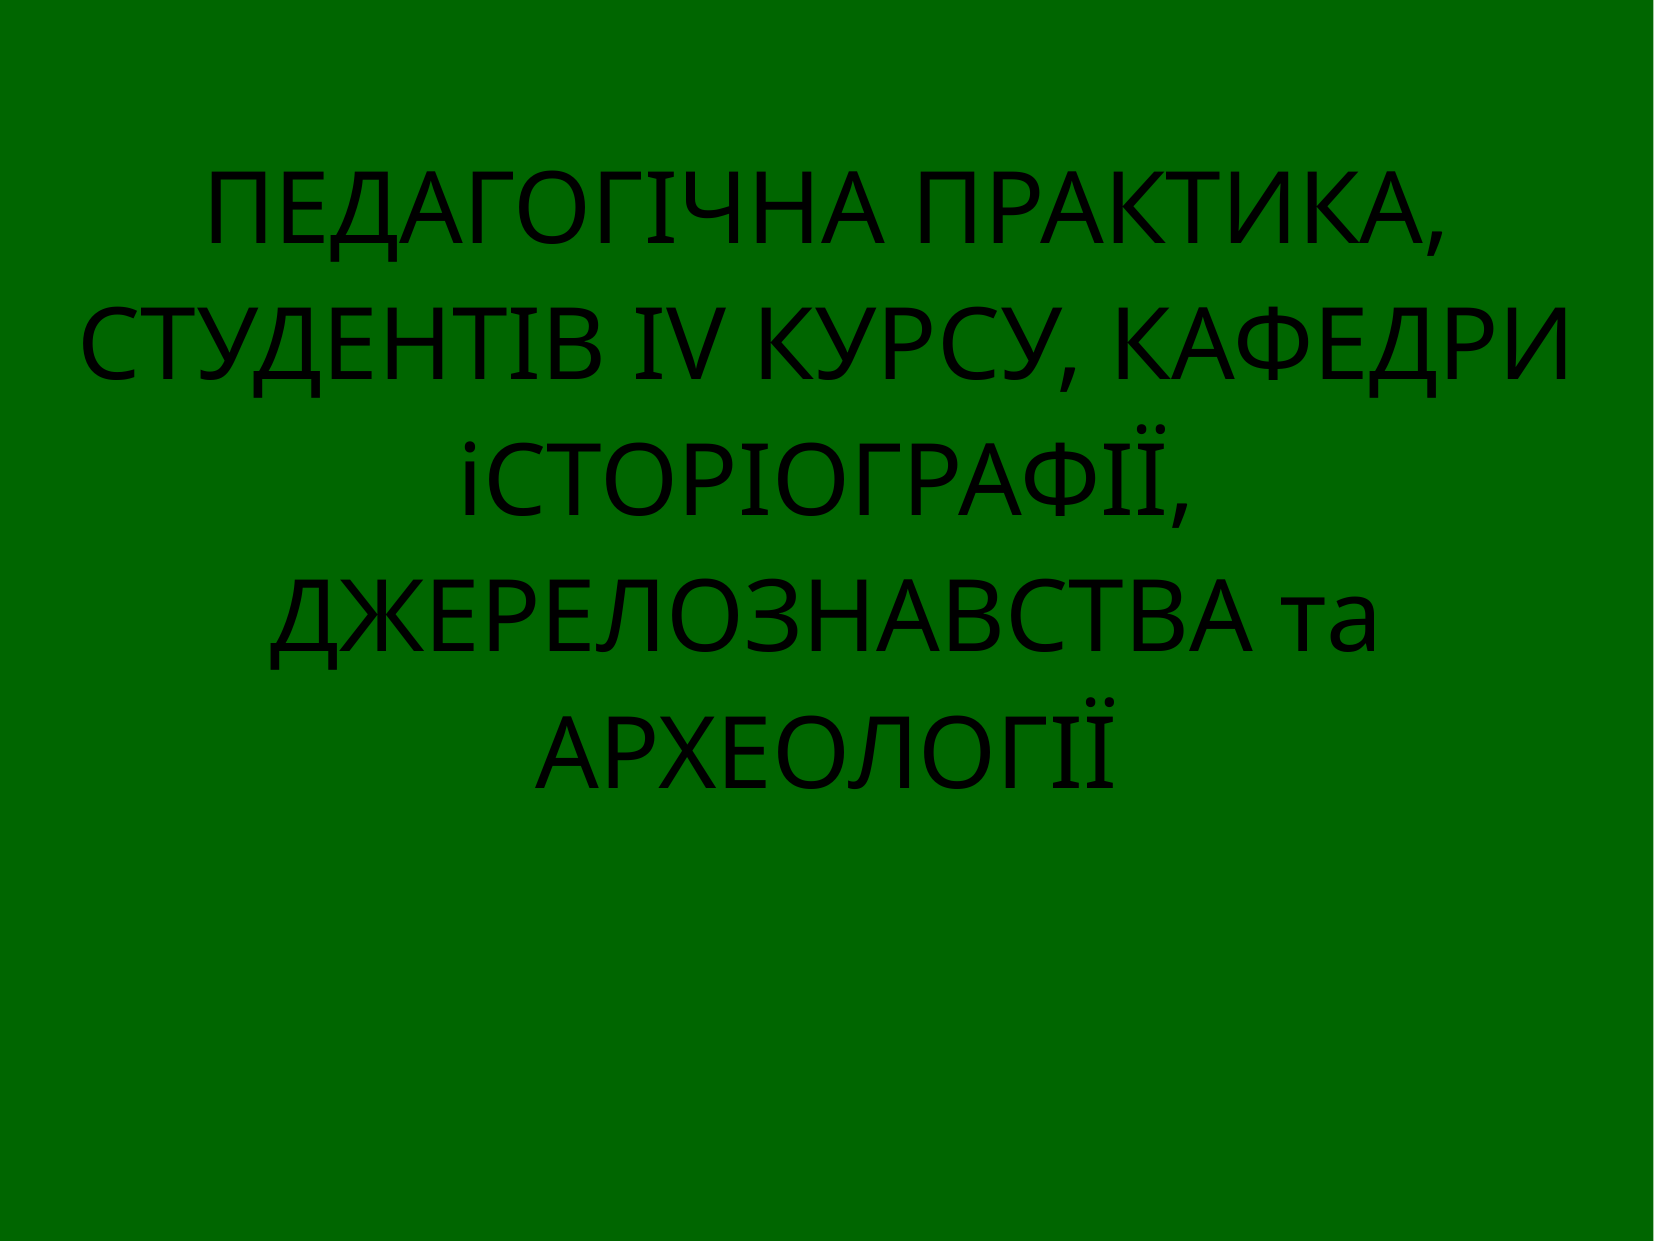

# ПЕДАГОГІЧНА ПРАКТИКА, СТУДЕНТІВ IV КУРСУ, КАФЕДРИ іСТОРІОГРАФІЇ, ДЖЕРЕЛОЗНАВСТВА та АРХЕОЛОГІЇ Харківська середня спеціалізована музична школа-інтернат.